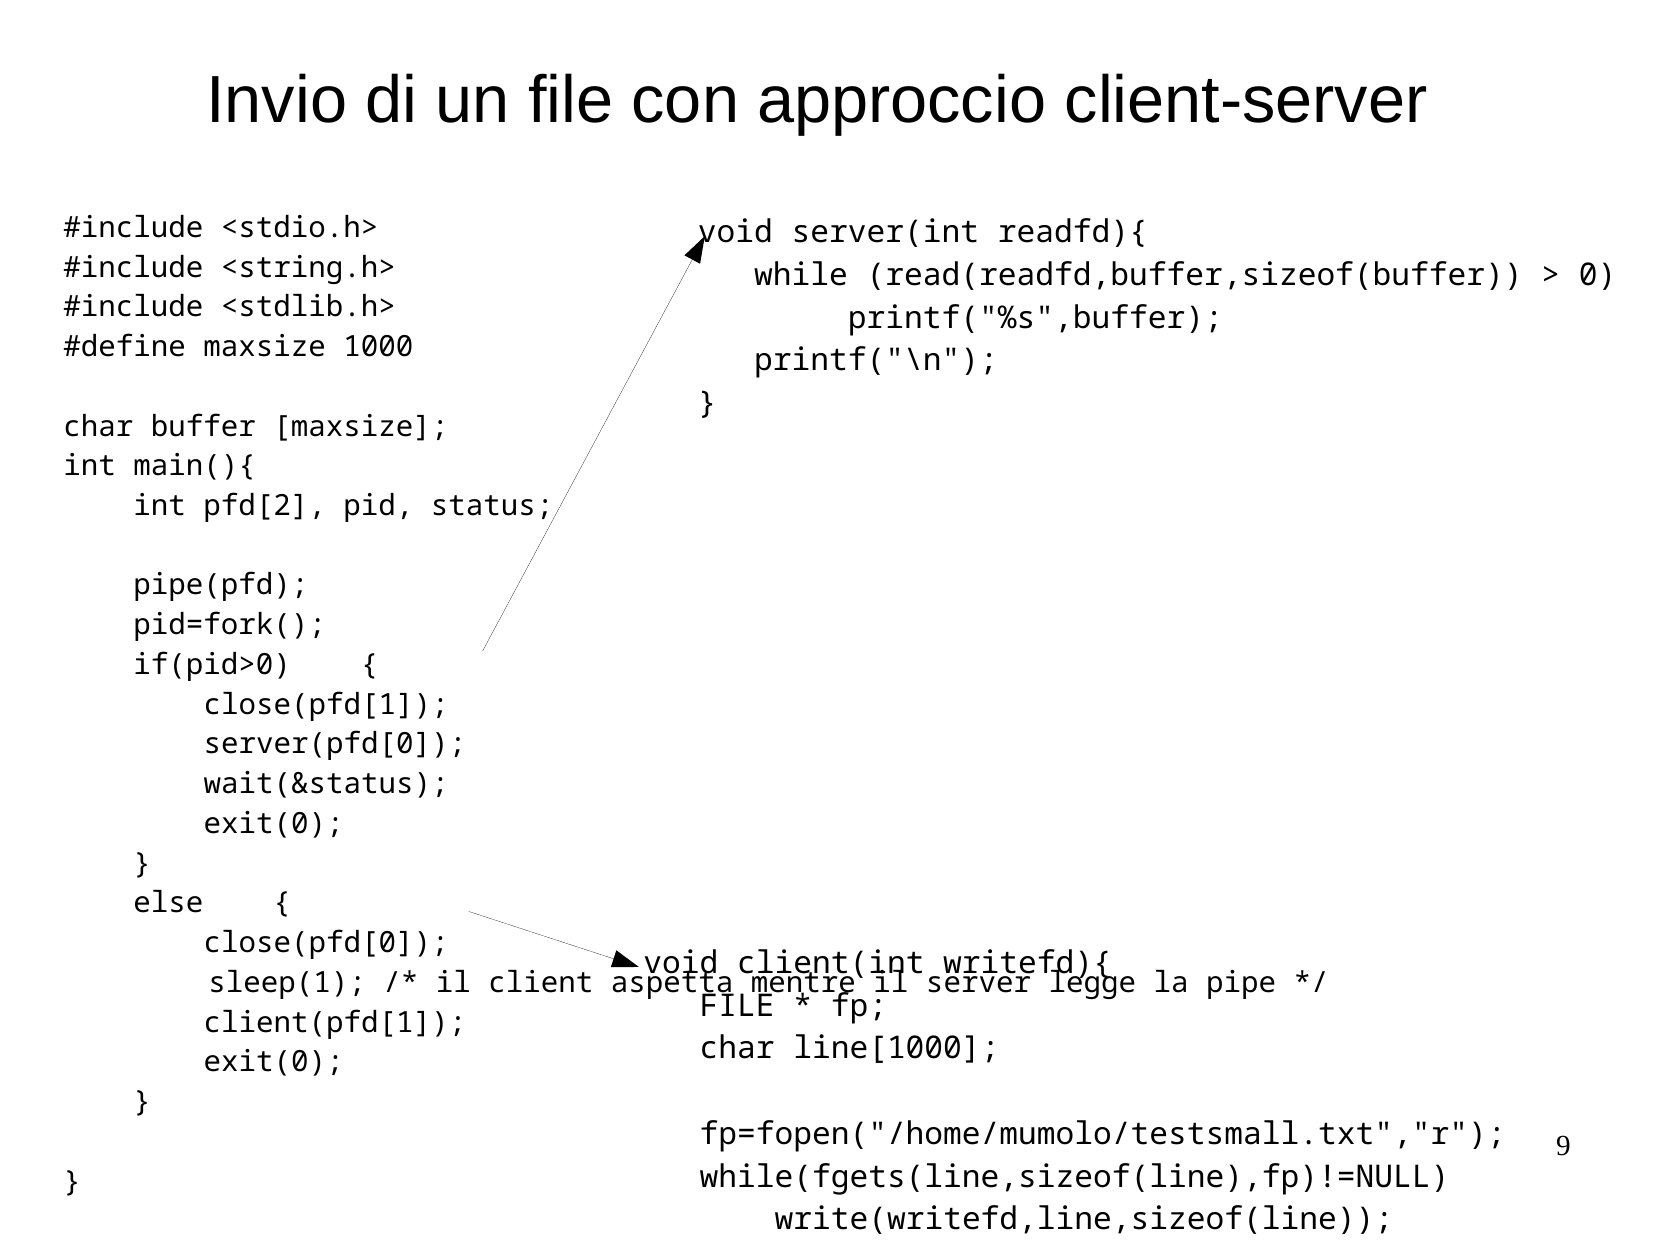

# Invio di un file con approccio client-server
#include <stdio.h>
#include <string.h>
#include <stdlib.h>
#define maxsize 1000
char buffer [maxsize];
int main(){
 int pfd[2], pid, status;
 pipe(pfd);
 pid=fork();
 if(pid>0) {
 close(pfd[1]);
 server(pfd[0]);
 wait(&status);
 exit(0);
 }
 else {
 close(pfd[0]);
	 sleep(1); /* il client aspetta mentre il server legge la pipe */
 client(pfd[1]);
 exit(0);
 }
}
void server(int readfd){
 while (read(readfd,buffer,sizeof(buffer)) > 0)
 printf("%s",buffer);
 printf("\n");
}
void client(int writefd){
 FILE * fp;
 char line[1000];
 fp=fopen("/home/mumolo/testsmall.txt","r");
 while(fgets(line,sizeof(line),fp)!=NULL)
 write(writefd,line,sizeof(line));
}
9